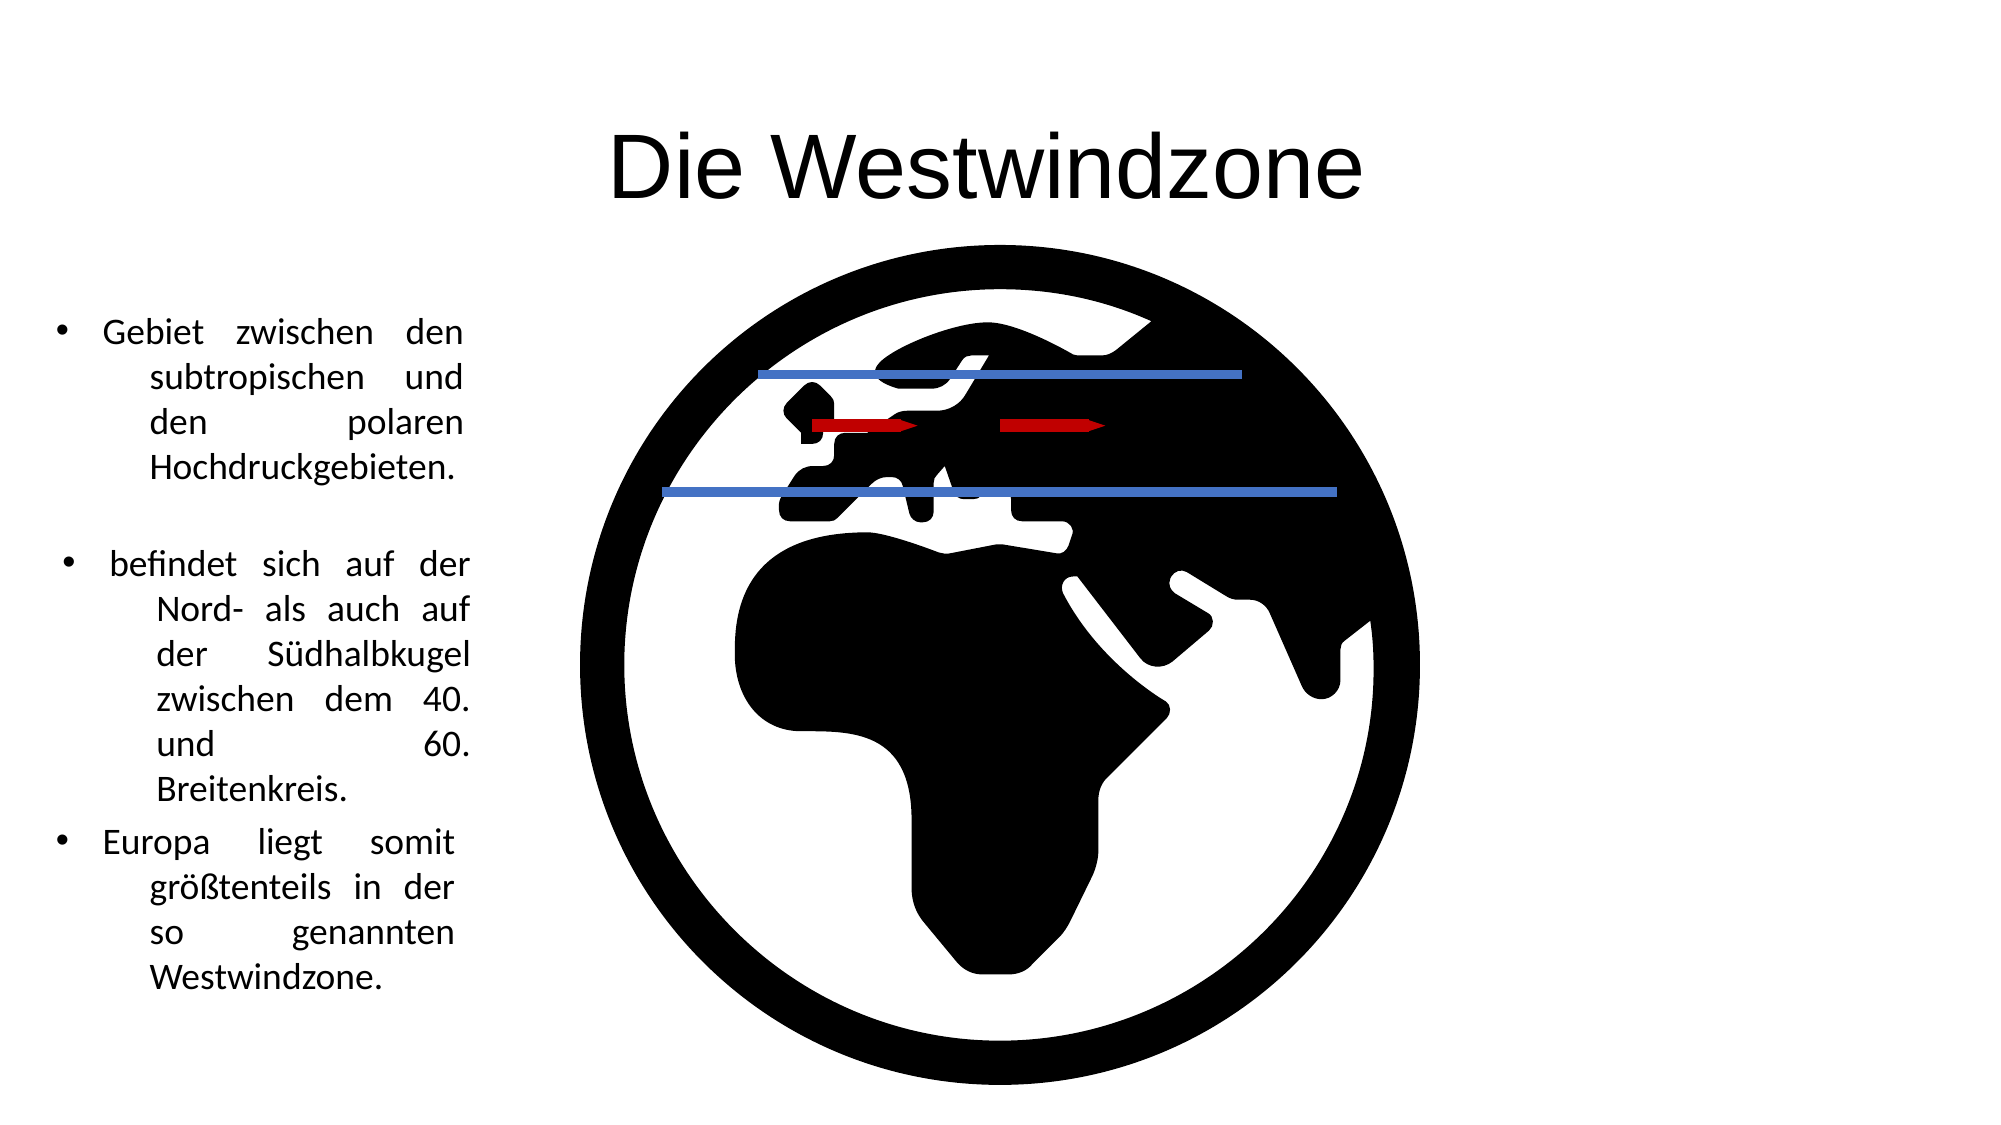

# Die Westwindzone
Gebiet zwischen den subtropischen und den polaren Hochdruckgebieten.
befindet sich auf der Nord- als auch auf der Südhalbkugel zwischen dem 40. und 60. Breitenkreis.
Europa liegt somit größtenteils in der so genannten Westwindzone.